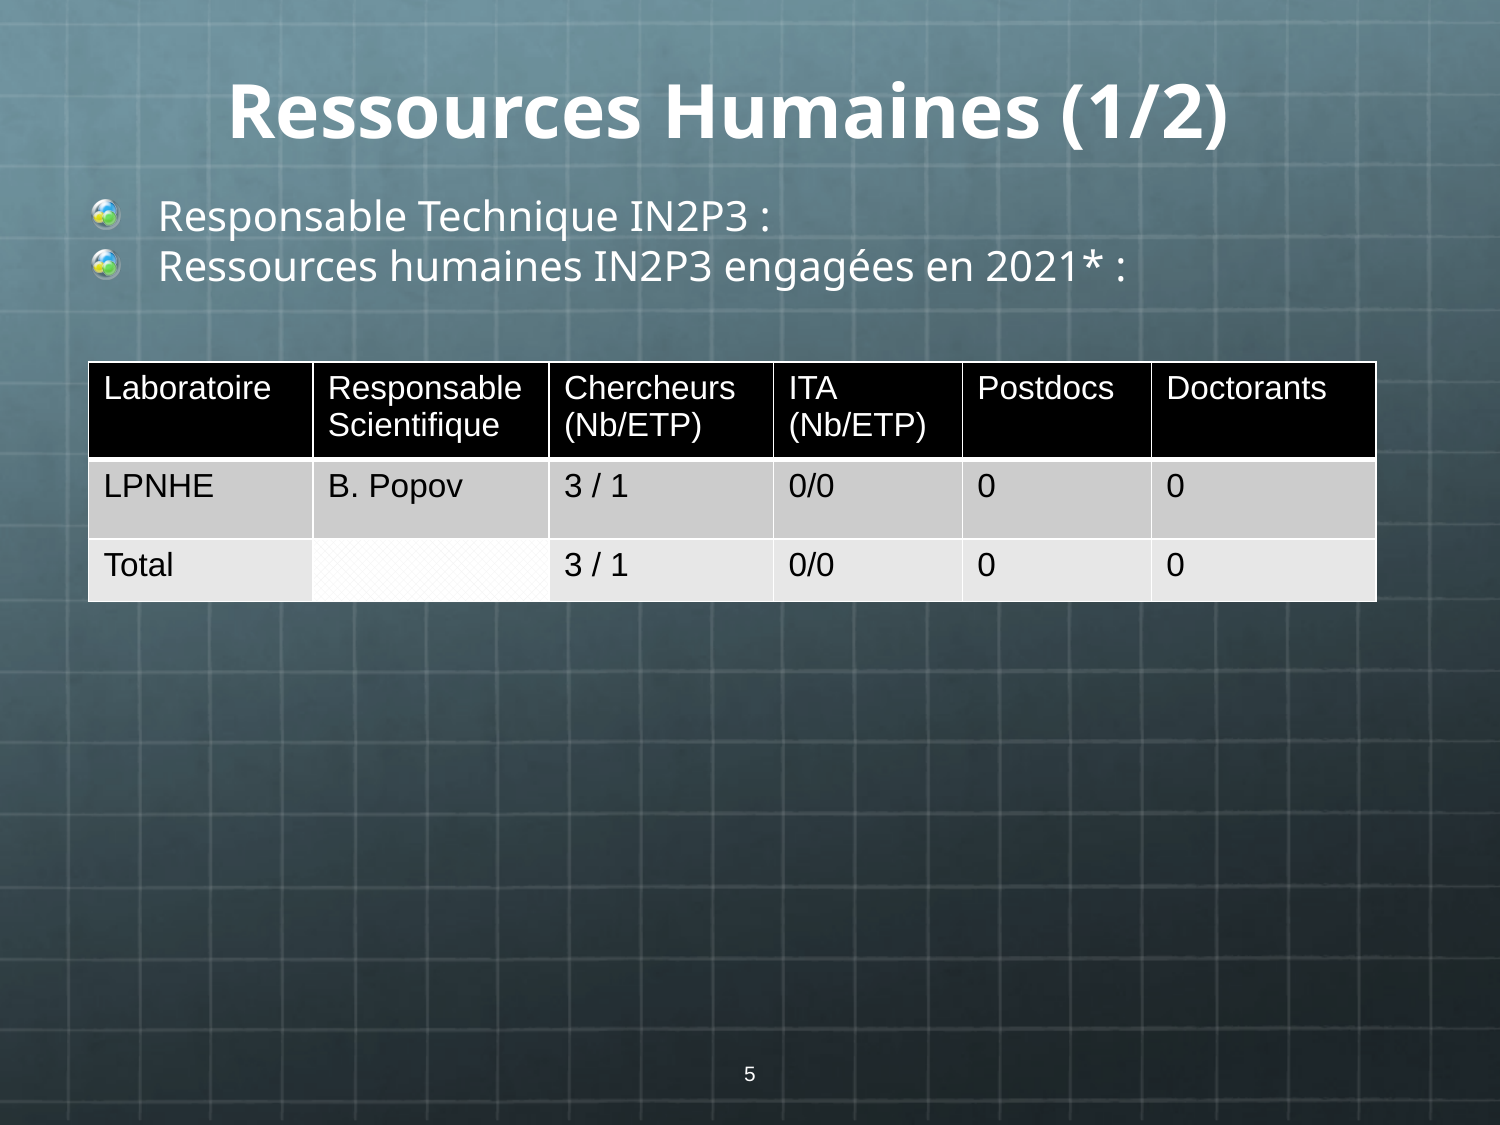

Ressources Humaines (1/2)
Responsable Technique IN2P3 :
Ressources humaines IN2P3 engagées en 2021* :
* Renseignées dans ISIS par les directions des laboratoires concernés
| Laboratoire | Responsable Scientifique | Chercheurs (Nb/ETP) | ITA (Nb/ETP) | Postdocs | Doctorants |
| --- | --- | --- | --- | --- | --- |
| LPNHE | B. Popov | 3 / 1 | 0/0 | 0 | 0 |
| Total | | 3 / 1 | 0/0 | 0 | 0 |